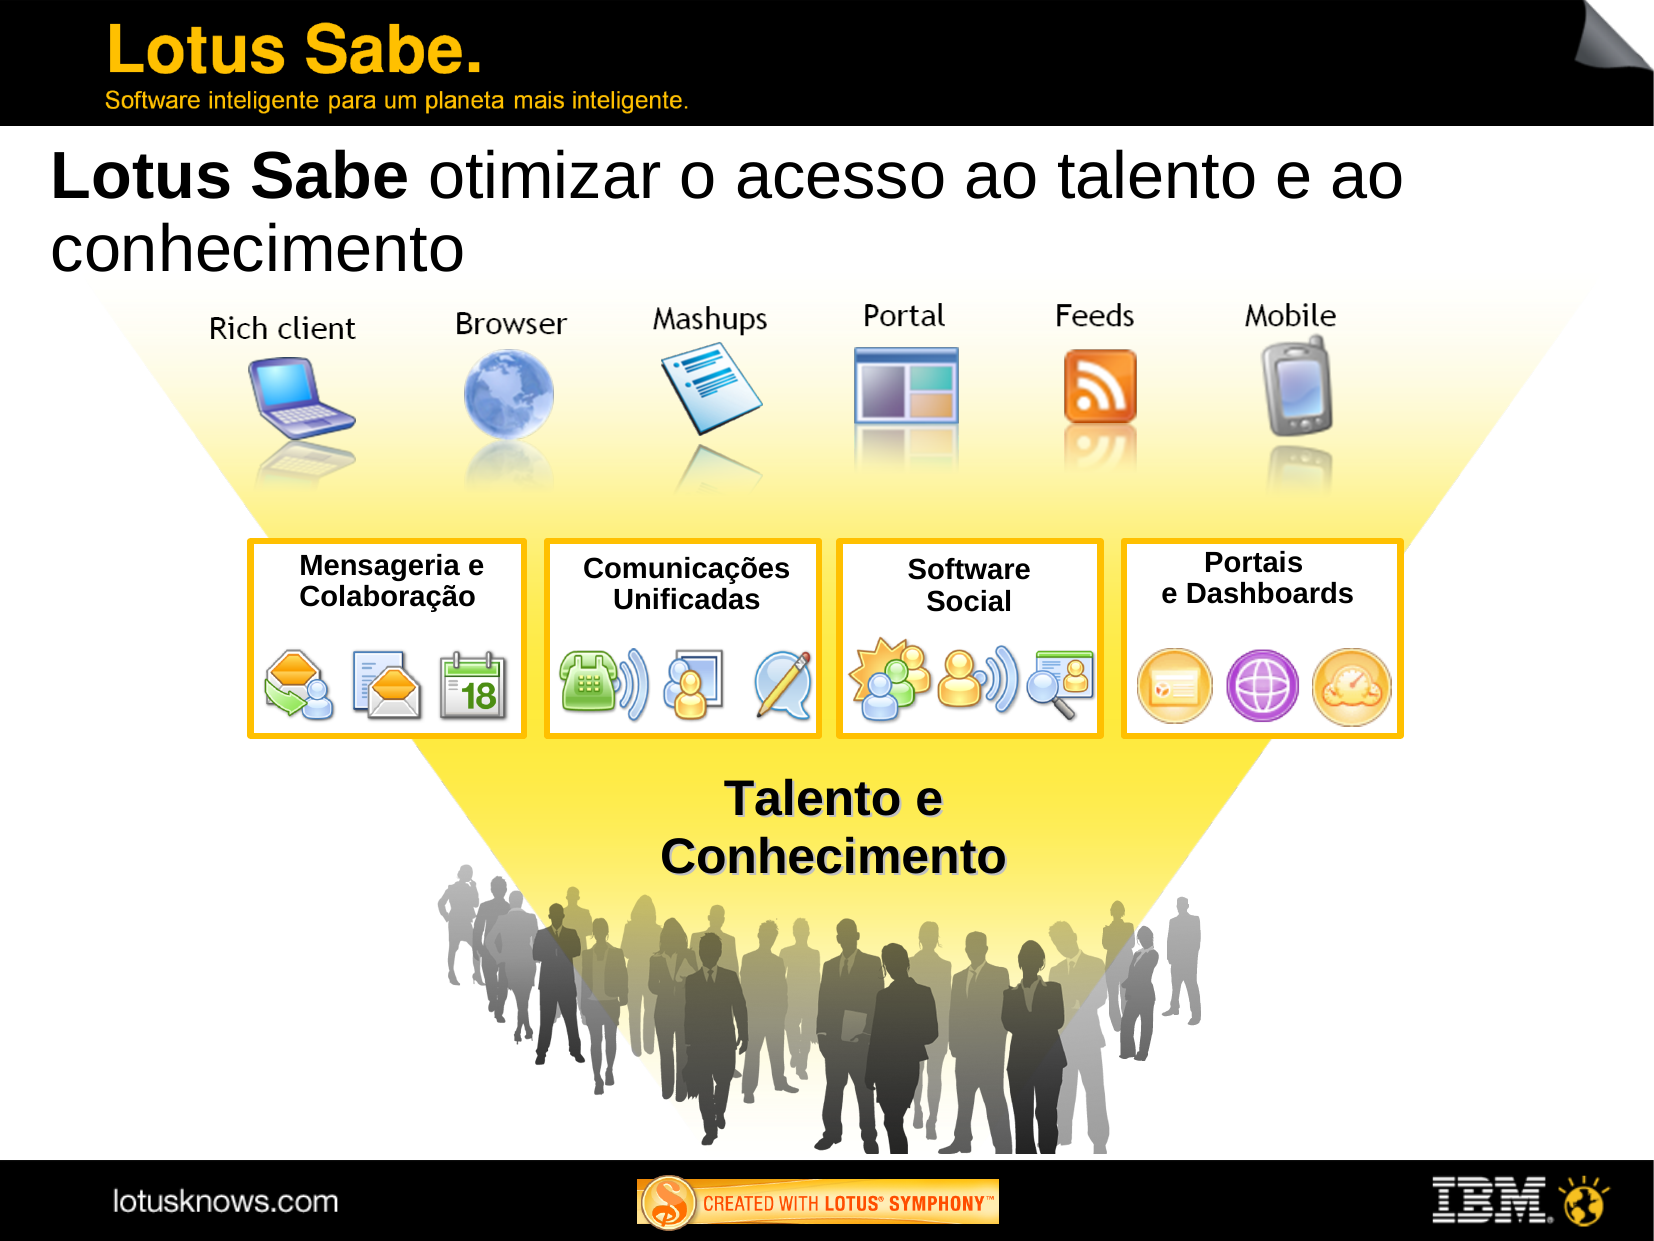

# Lotus Sabe otimizar o acesso ao talento e ao conhecimento
Portais
e Dashboards
Mensageria e Colaboração
Comunicações
Unificadas
Software
Social
Talento e Conhecimento